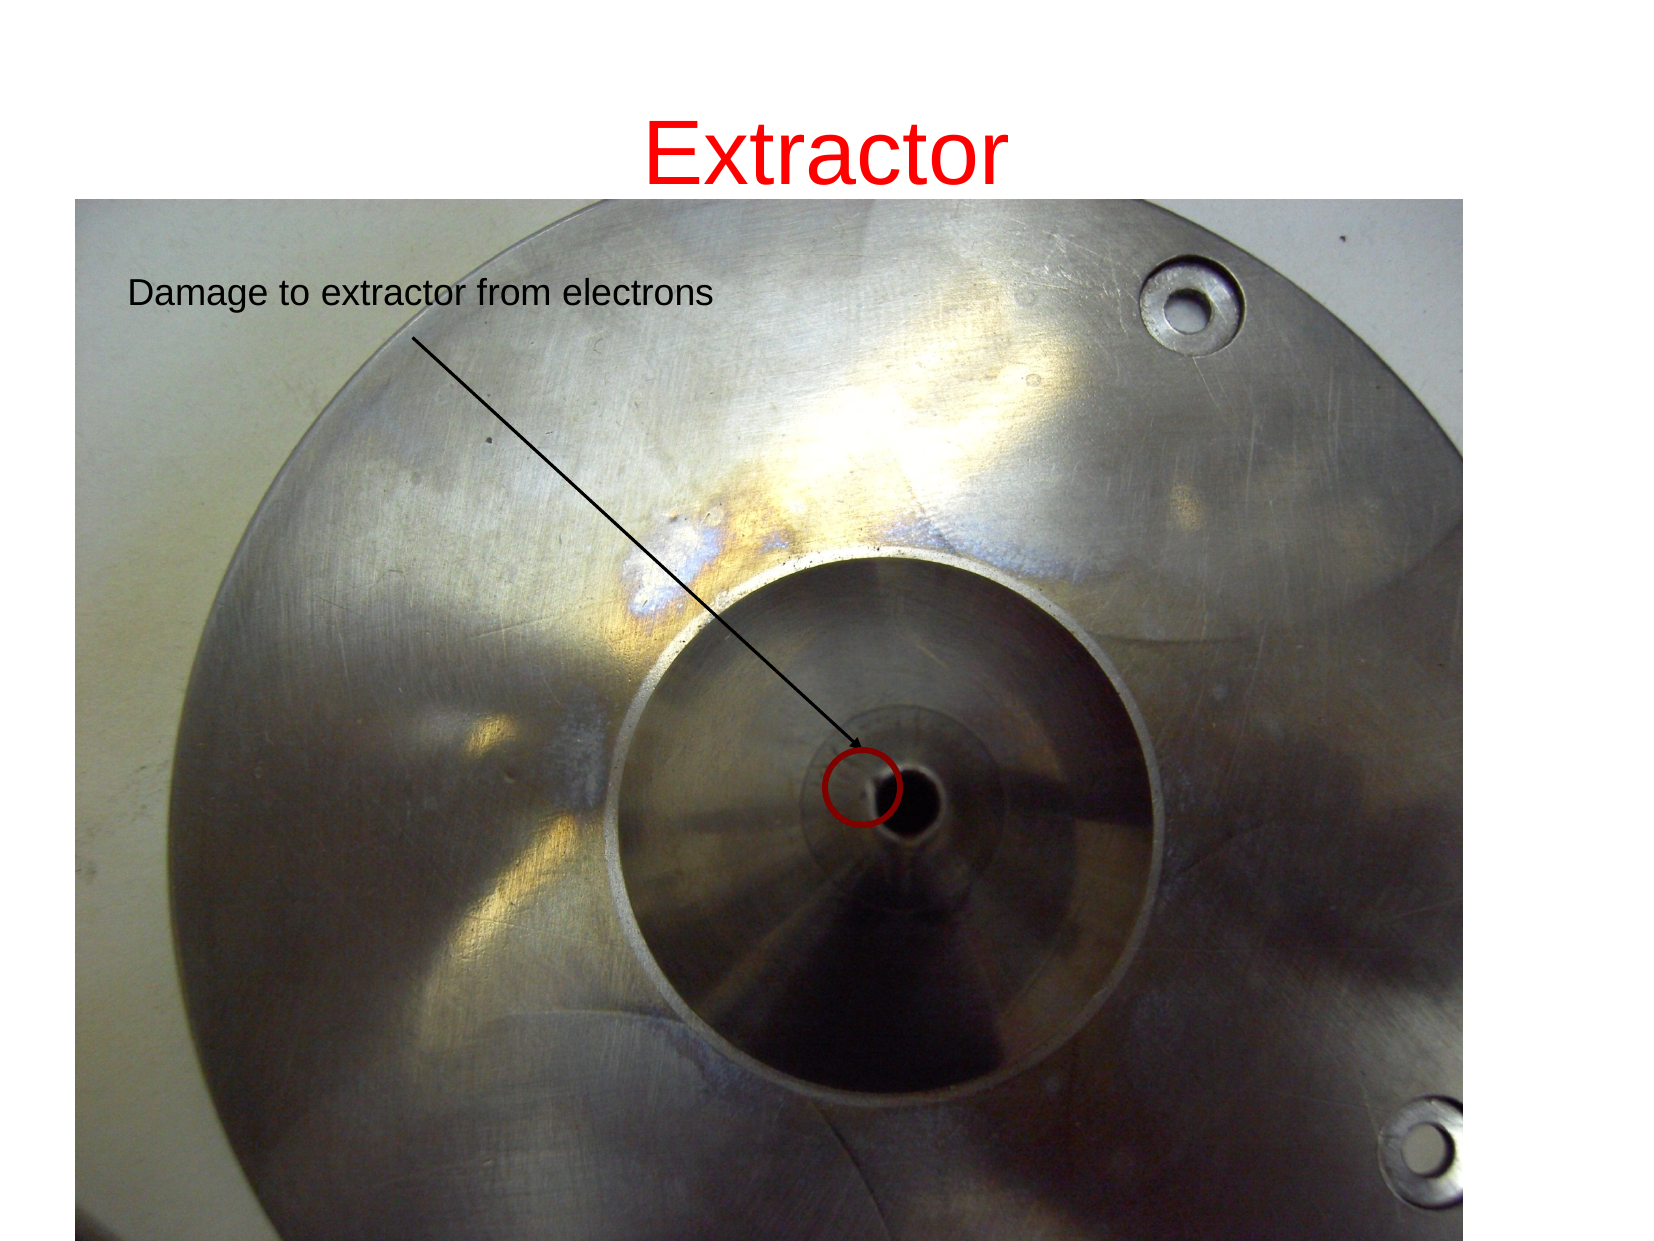

# Extractor
Damage to extractor from electrons